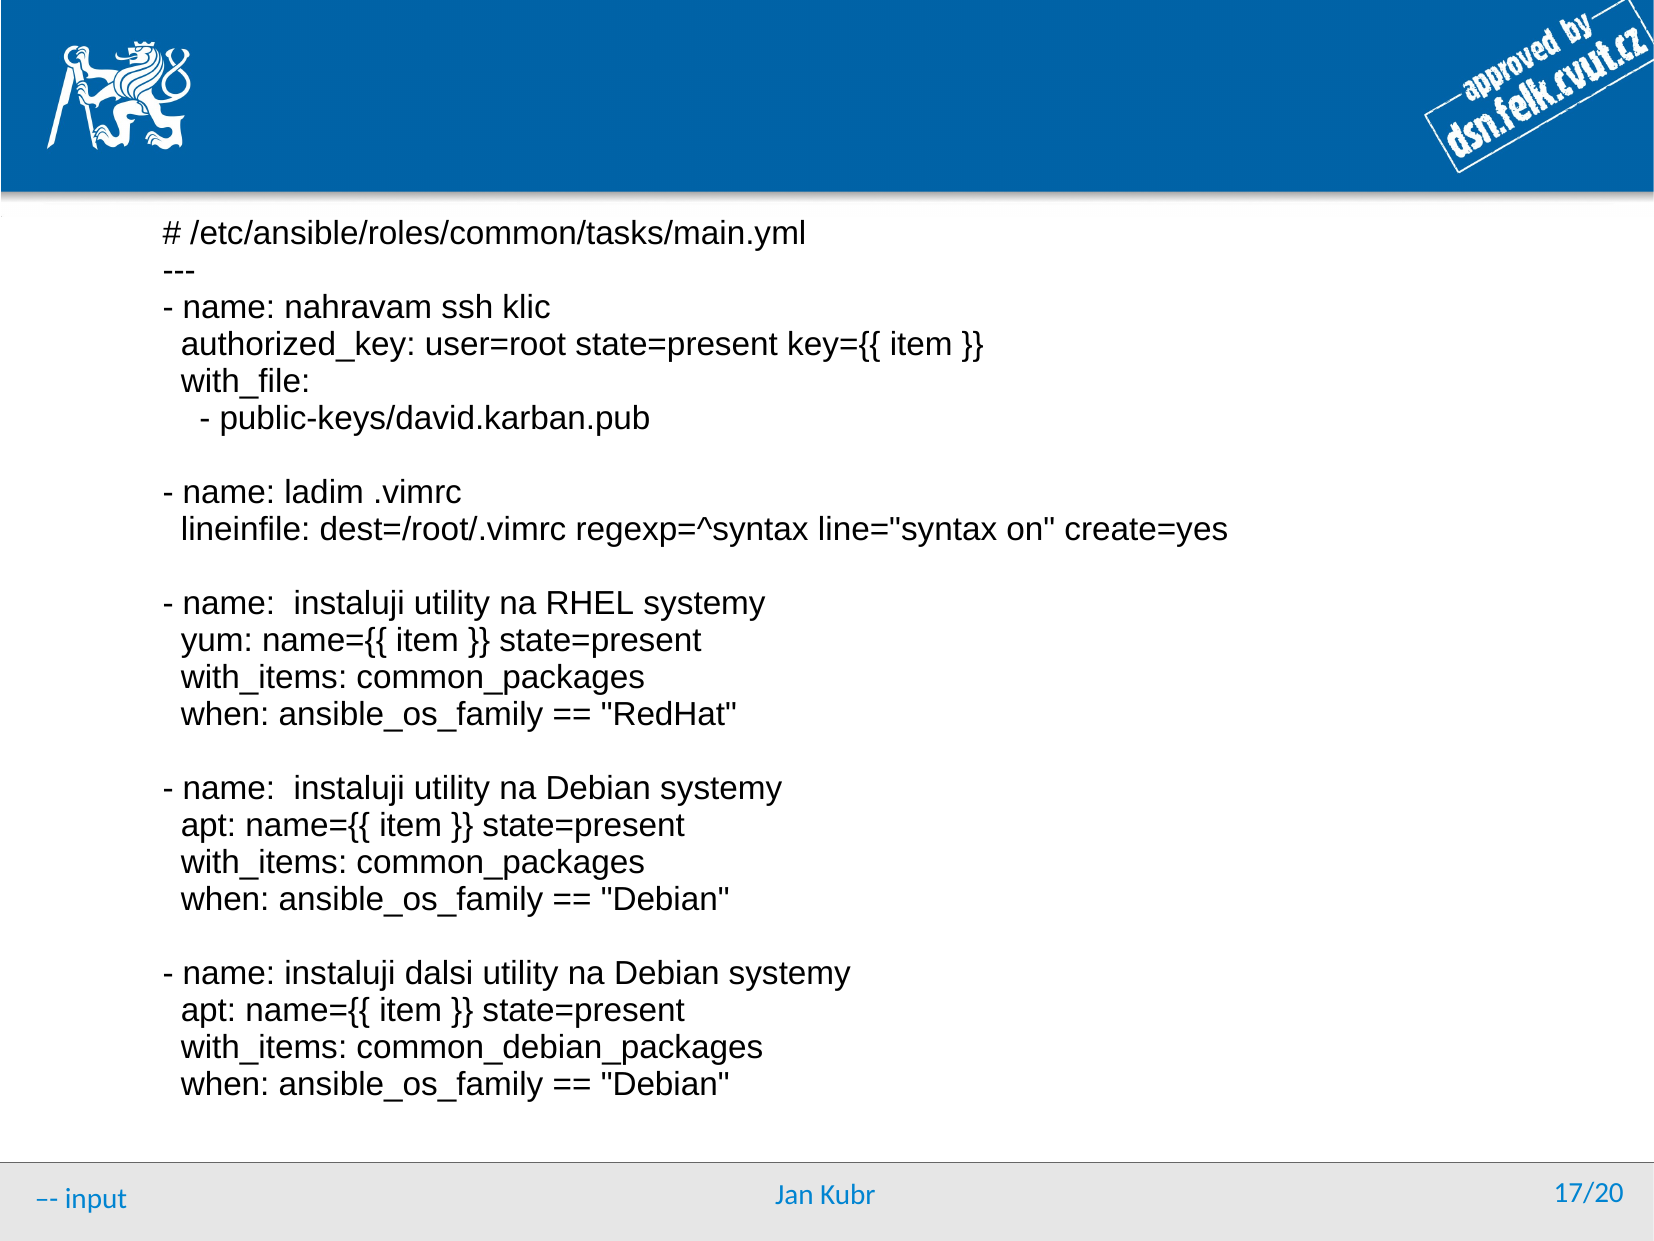

#
# /etc/ansible/roles/common/tasks/main.yml
---
- name: nahravam ssh klic
 authorized_key: user=root state=present key={{ item }}
 with_file:
 - public-keys/david.karban.pub
- name: ladim .vimrc
 lineinfile: dest=/root/.vimrc regexp=^syntax line="syntax on" create=yes
- name: instaluji utility na RHEL systemy
 yum: name={{ item }} state=present
 with_items: common_packages
 when: ansible_os_family == "RedHat"
- name: instaluji utility na Debian systemy
 apt: name={{ item }} state=present
 with_items: common_packages
 when: ansible_os_family == "Debian"
- name: instaluji dalsi utility na Debian systemy
 apt: name={{ item }} state=present
 with_items: common_debian_packages
 when: ansible_os_family == "Debian"
17
Jan Kubr
02/2006